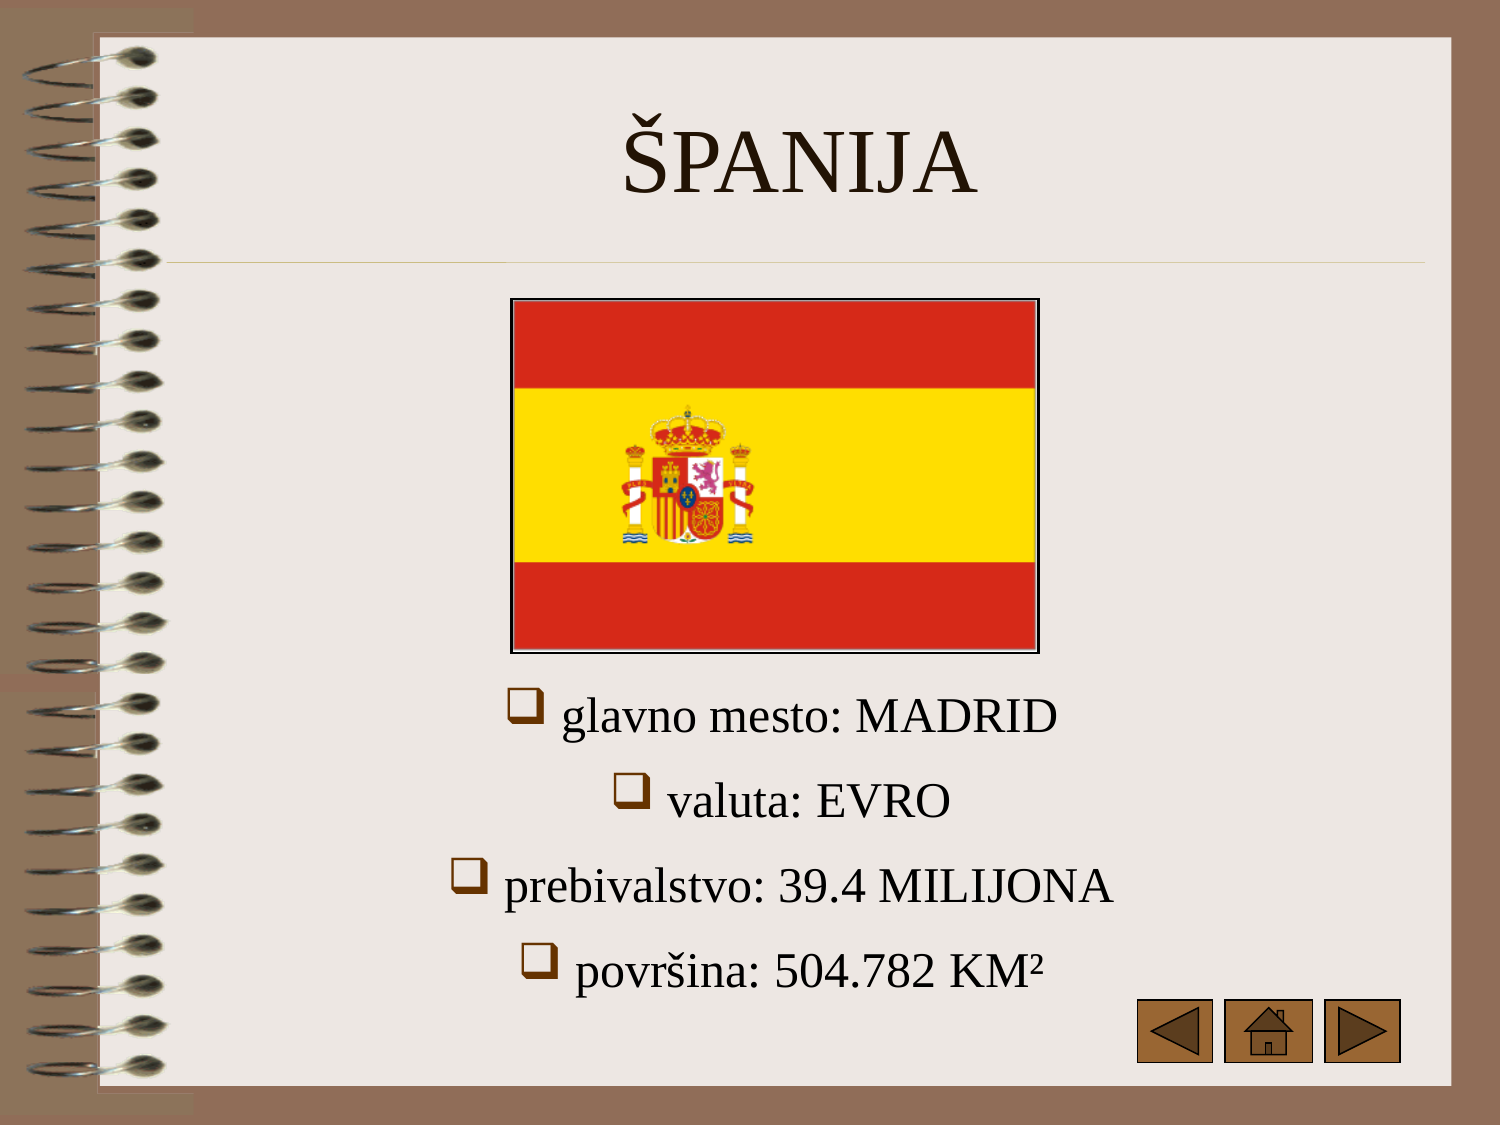

# ŠPANIJA
 glavno mesto: MADRID
 valuta: EVRO
 prebivalstvo: 39.4 MILIJONA
 površina: 504.782 KM²